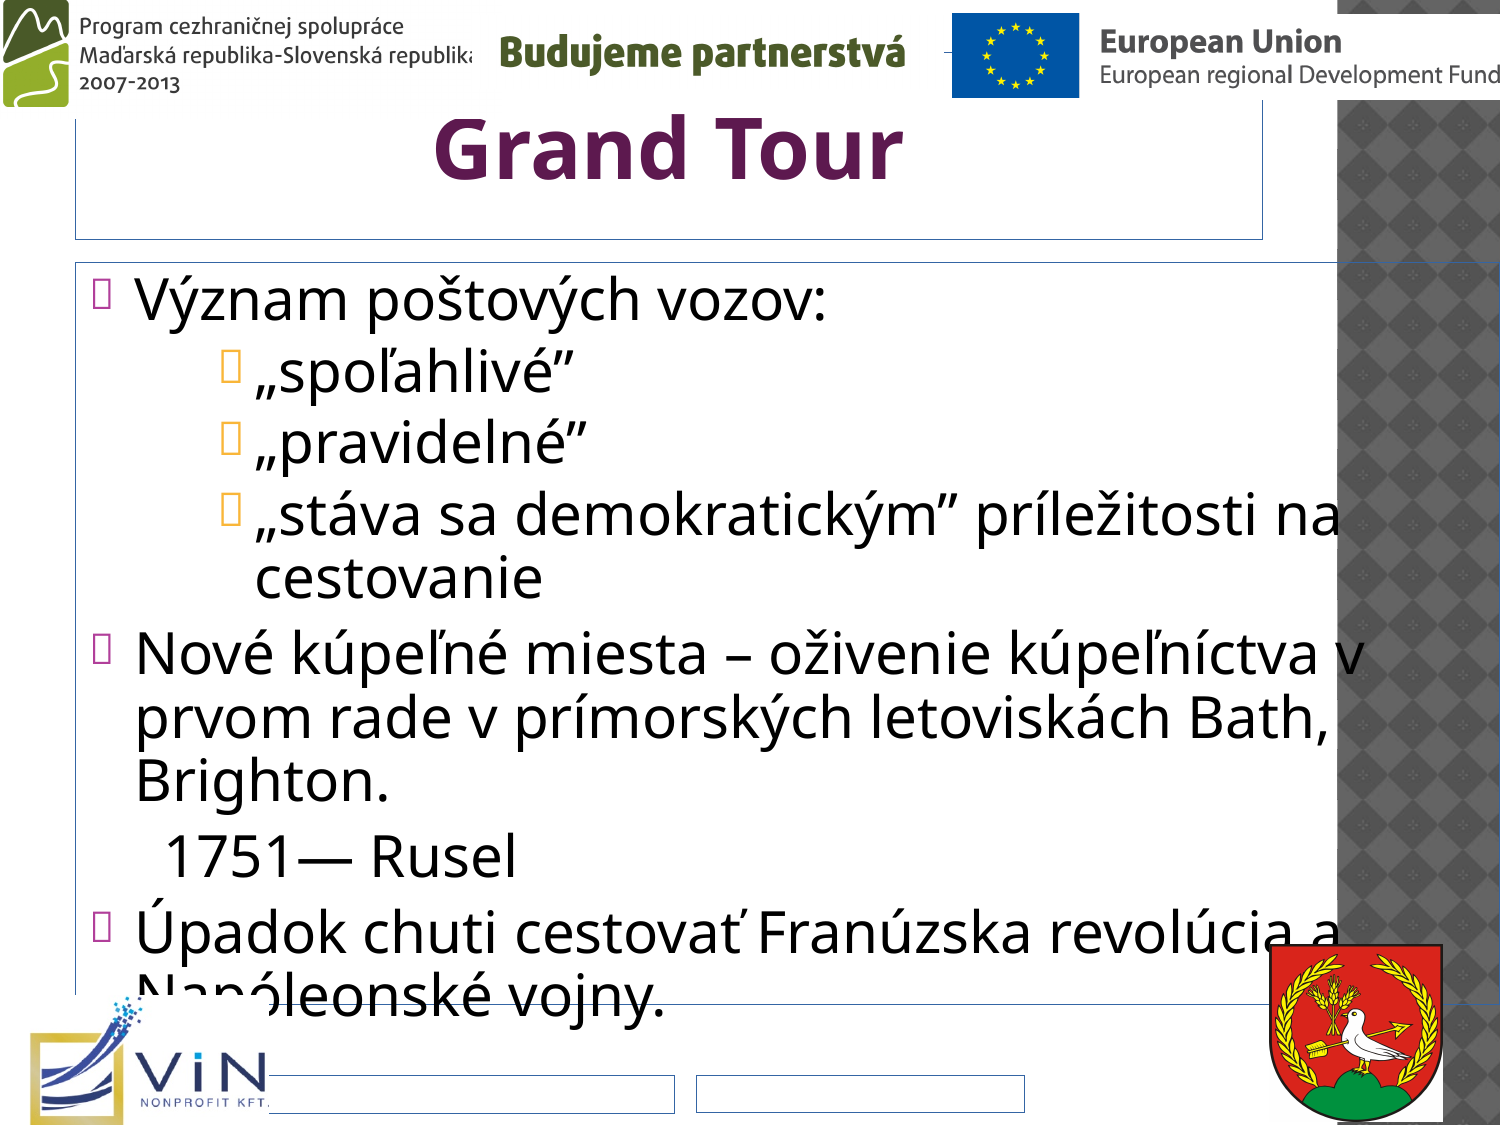

# Grand Tour
Význam poštových vozov:
„spoľahlivé”
„pravidelné”
„stáva sa demokratickým” príležitosti na cestovanie
Nové kúpeľné miesta – oživenie kúpeľníctva v prvom rade v prímorských letoviskách Bath, Brighton.
	1751— Rusel
Úpadok chuti cestovať Franúzska revolúcia a Napóleonské vojny.